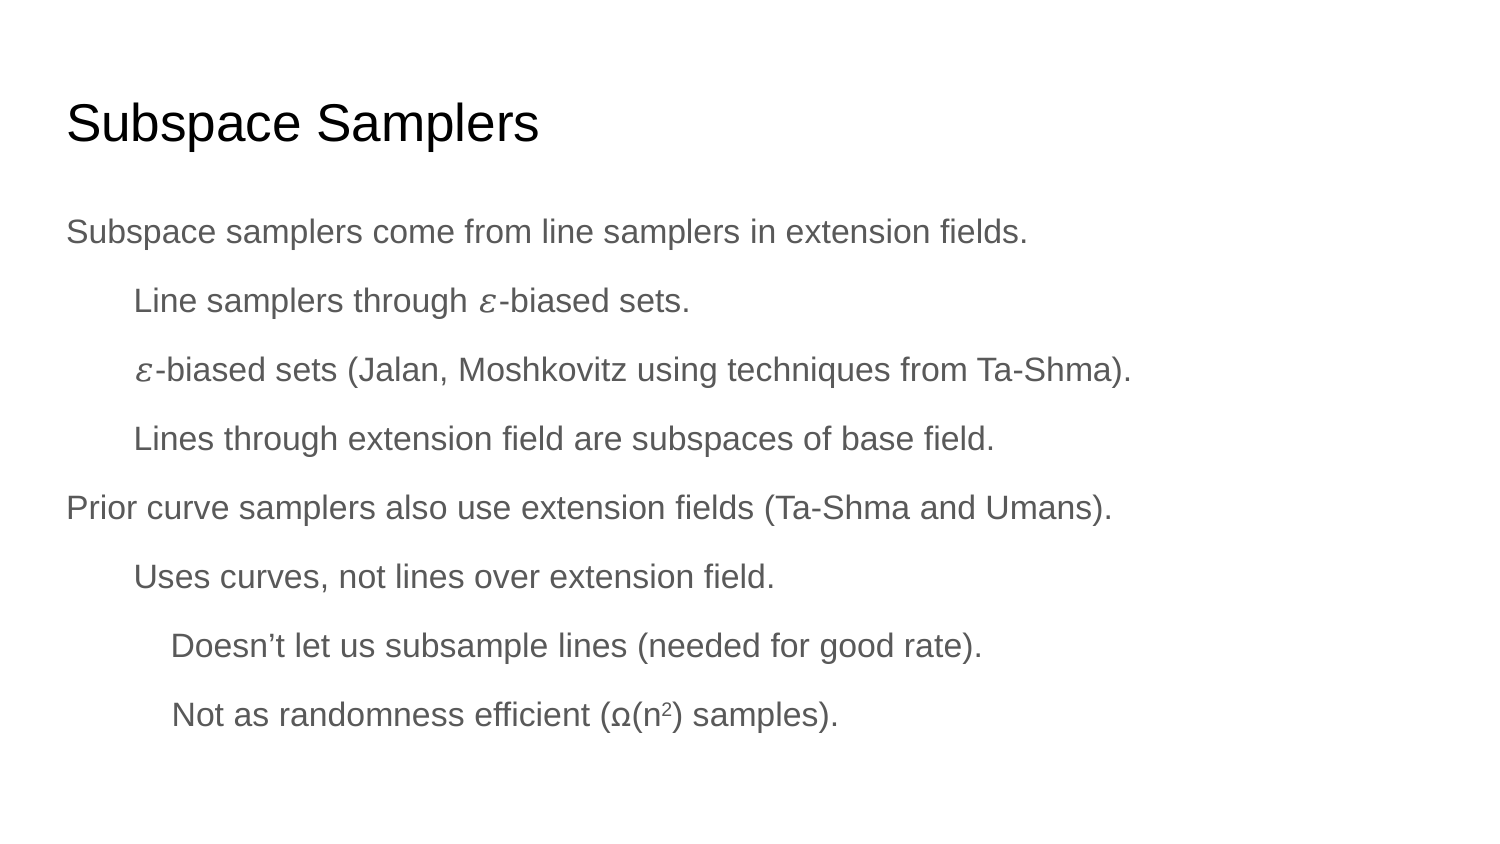

# Subspace Samplers
Subspace samplers come from line samplers in extension fields.
Line samplers through 𝜀-biased sets.
𝜀-biased sets (Jalan, Moshkovitz using techniques from Ta-Shma).
Lines through extension field are subspaces of base field.
Prior curve samplers also use extension fields (Ta-Shma and Umans).
Uses curves, not lines over extension field.
 Doesn’t let us subsample lines (needed for good rate).
	 Not as randomness efficient (ꭥ(n2) samples).